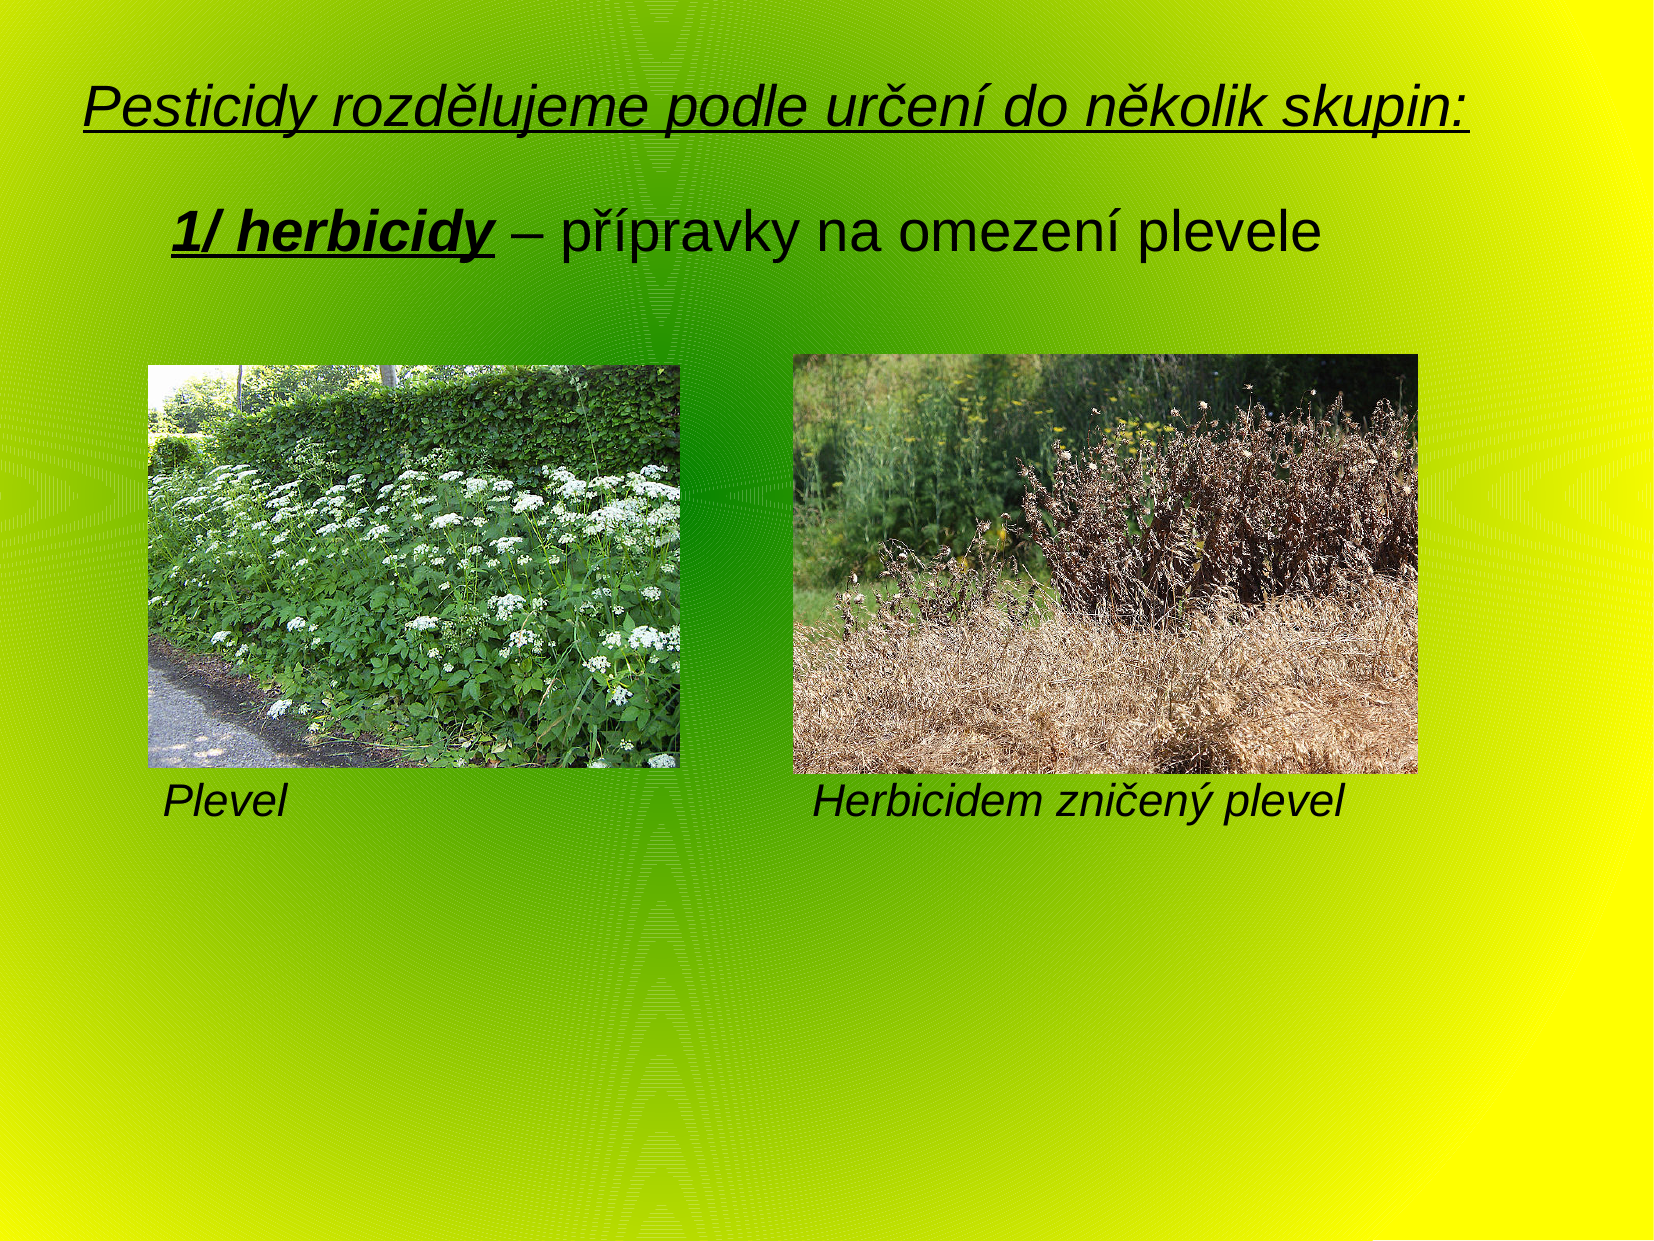

# Pesticidy rozdělujeme podle určení do několik skupin:
1/ herbicidy – přípravky na omezení plevele
Plevel
Herbicidem zničený plevel